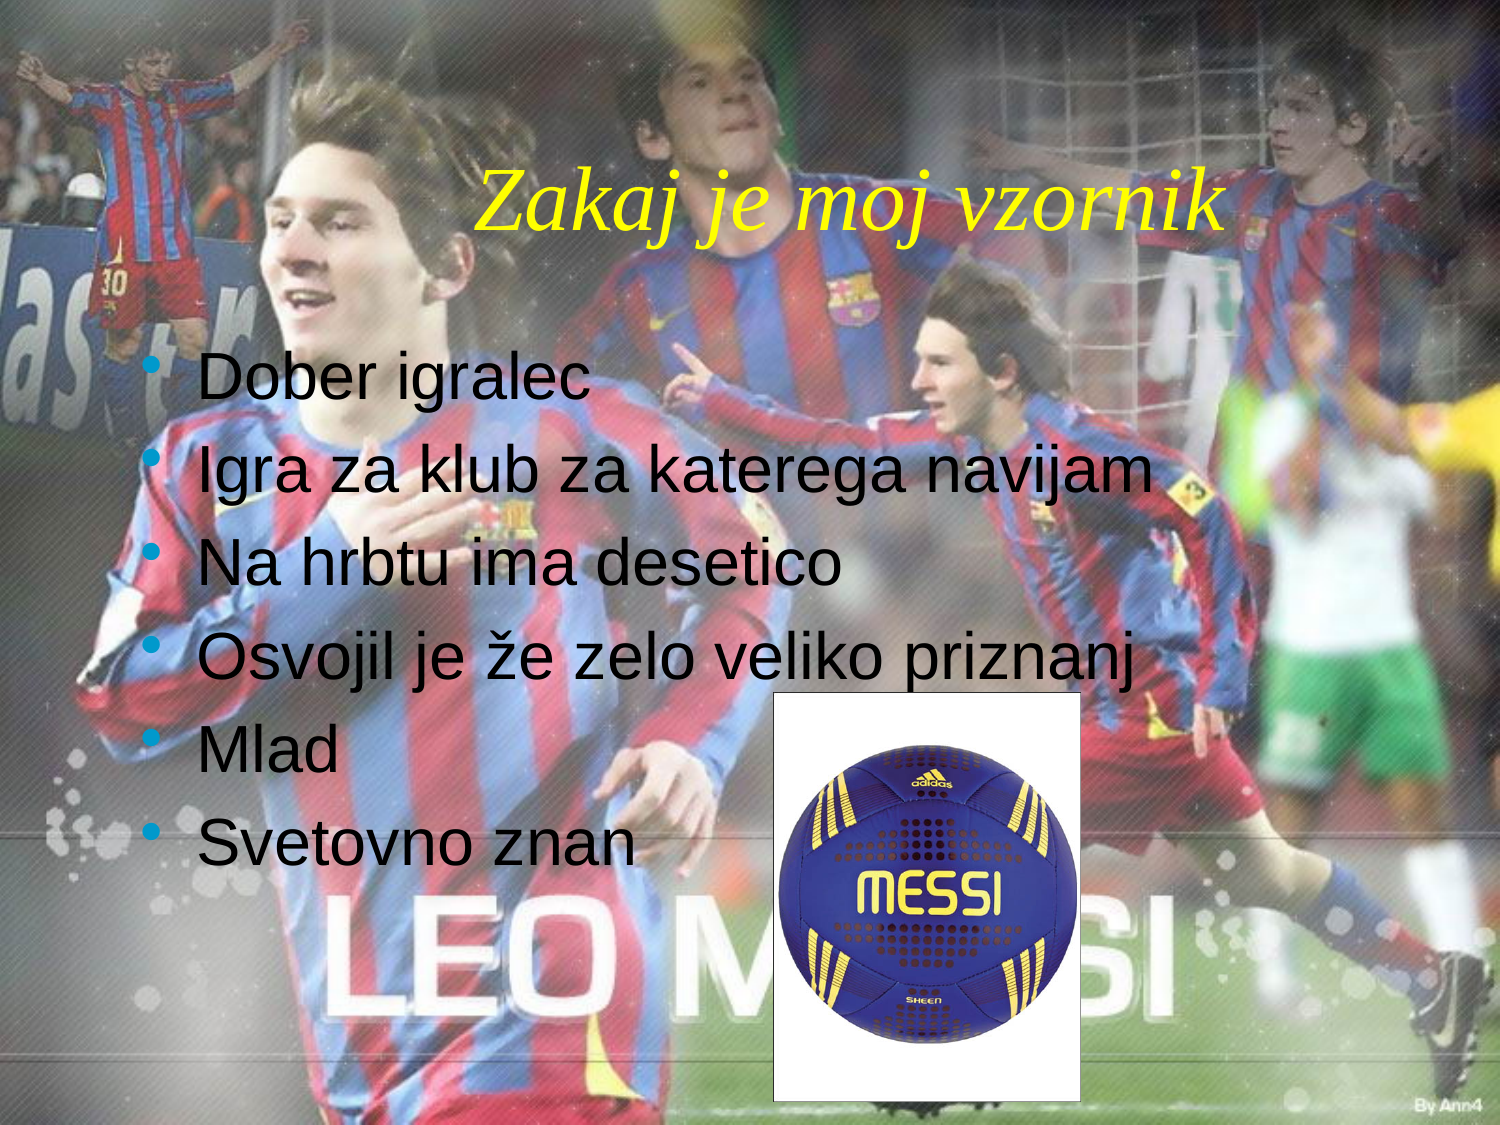

# Zakaj je moj vzornik
Dober igralec
Igra za klub za katerega navijam
Na hrbtu ima desetico
Osvojil je že zelo veliko priznanj
Mlad
Svetovno znan